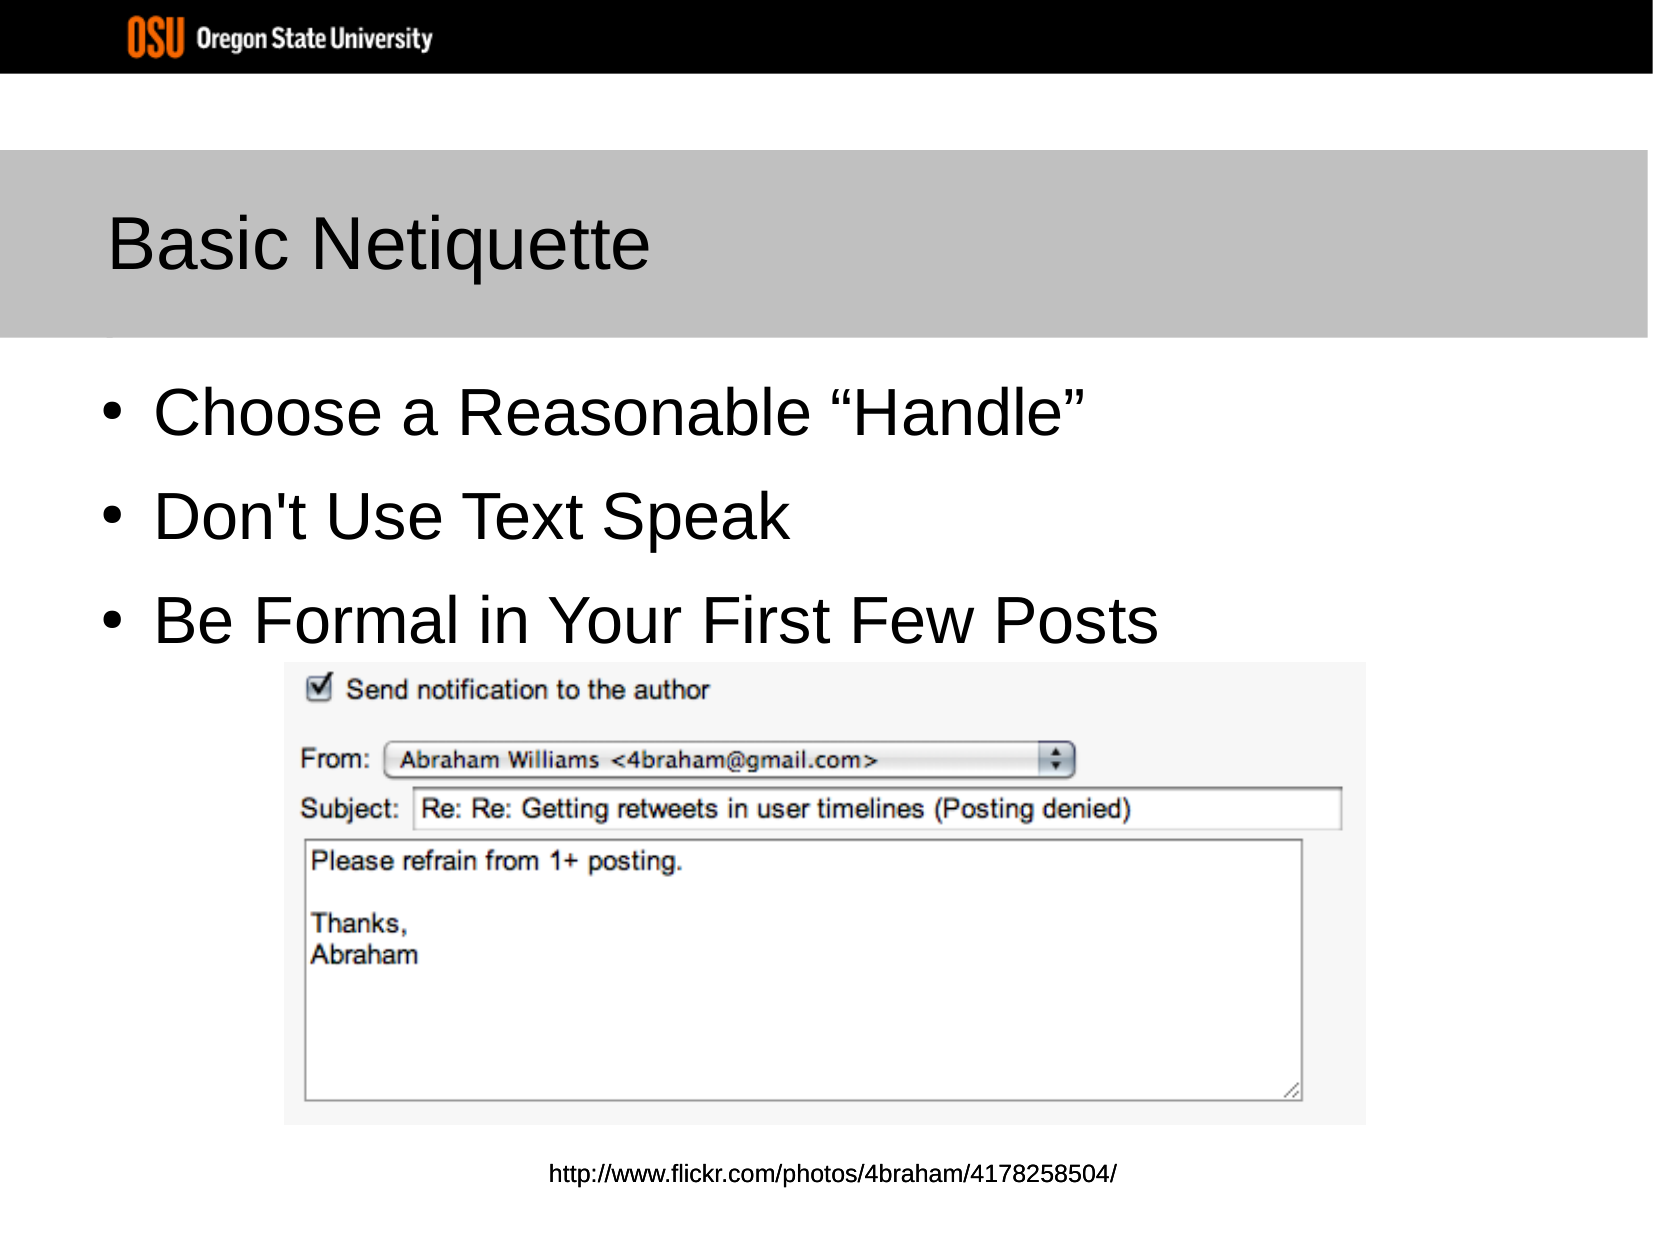

# Basic Netiquette
Choose a Reasonable “Handle”
Don't Use Text Speak
Be Formal in Your First Few Posts
http://www.flickr.com/photos/4braham/4178258504/
http://www.flickr.com/photos/4braham/4178258504/